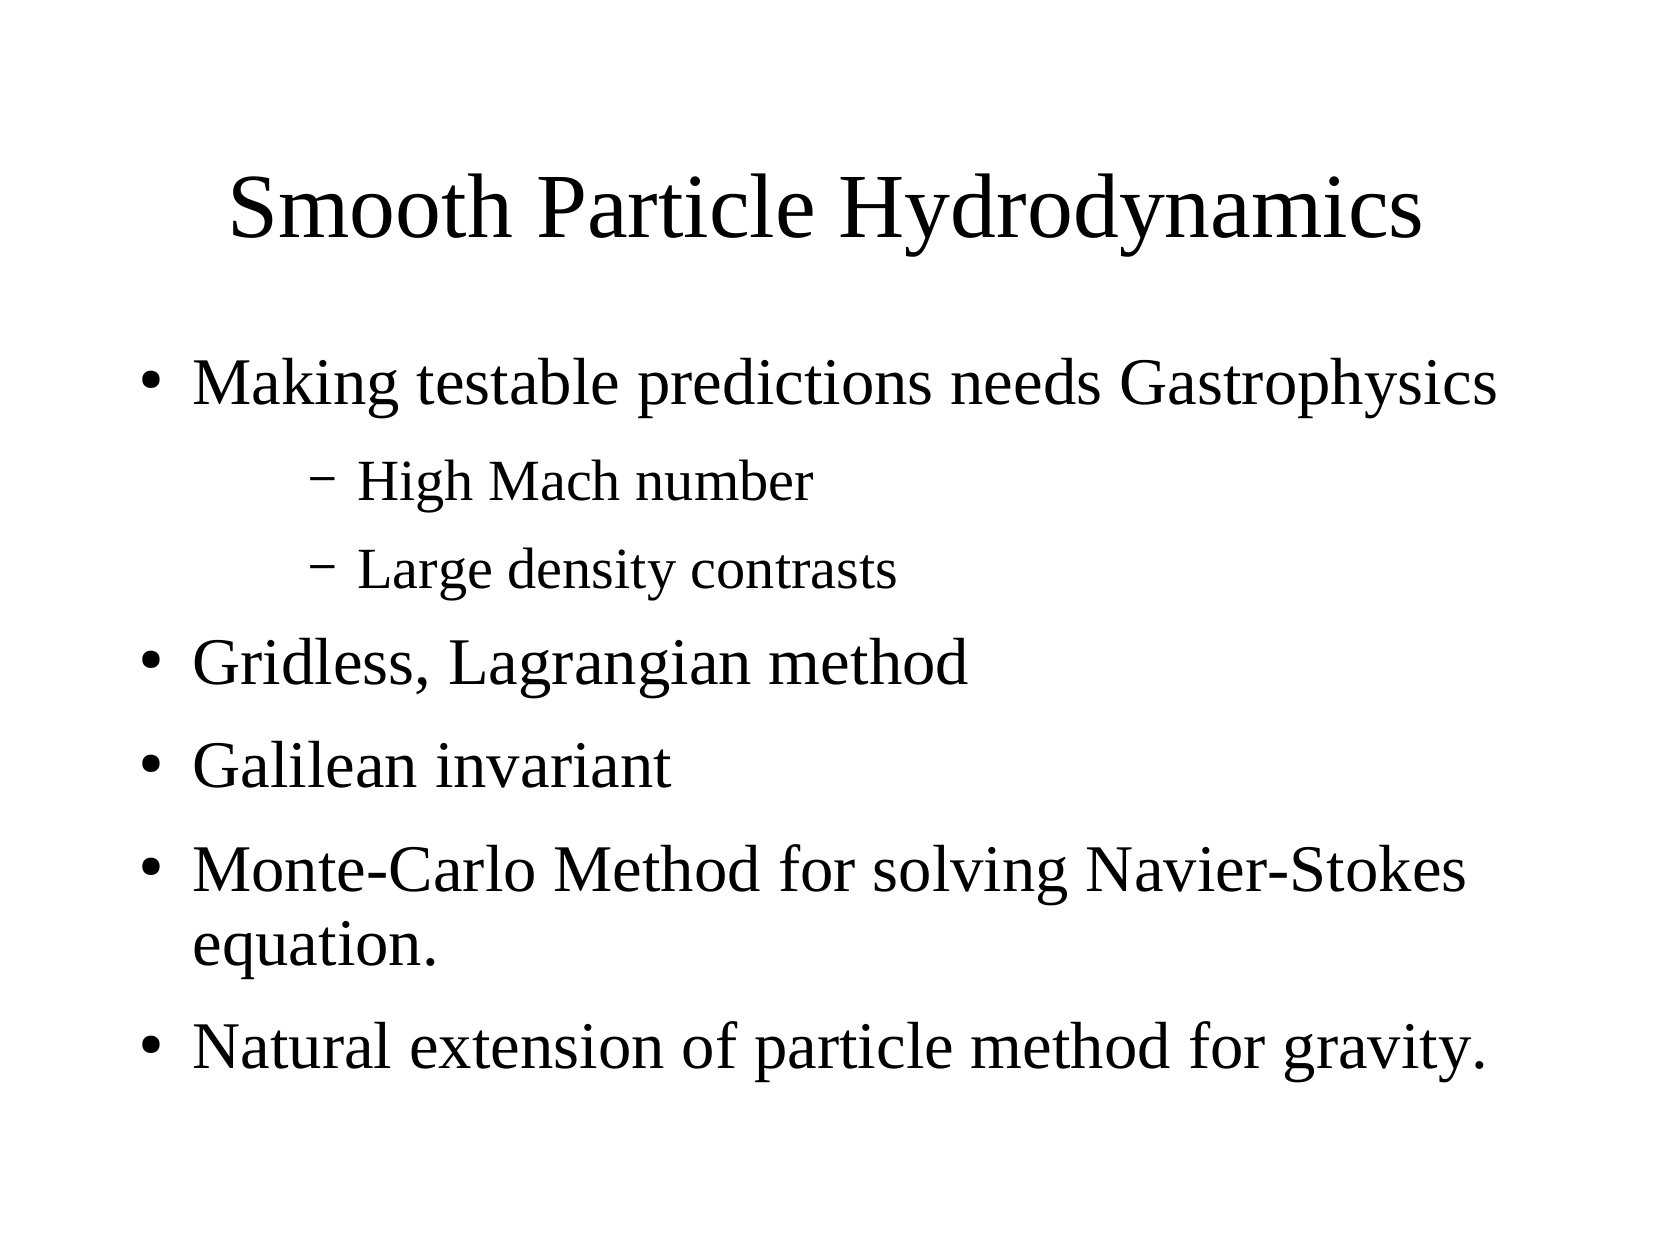

# Smooth Particle Hydrodynamics
Making testable predictions needs Gastrophysics
High Mach number
Large density contrasts
Gridless, Lagrangian method
Galilean invariant
Monte-Carlo Method for solving Navier-Stokes equation.
Natural extension of particle method for gravity.